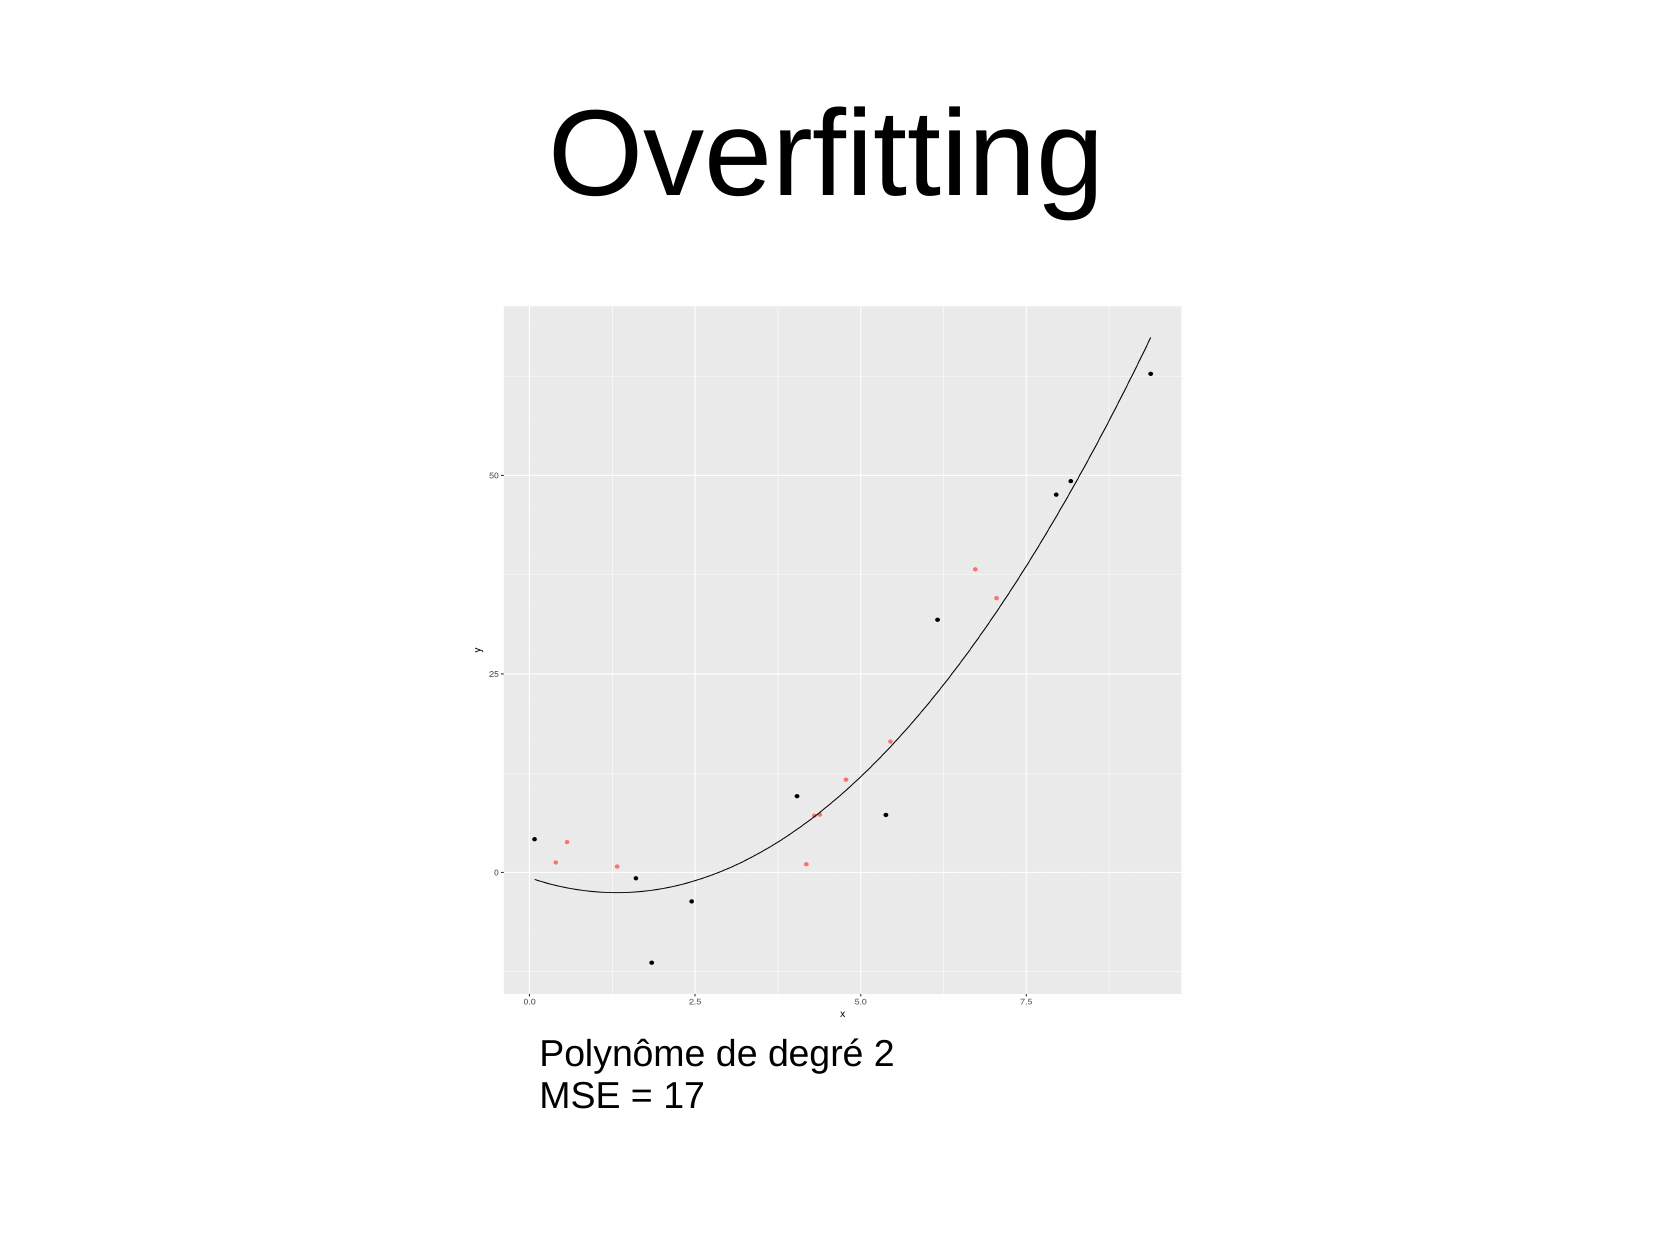

# Overfitting
Polynôme de degré 2
MSE = 17